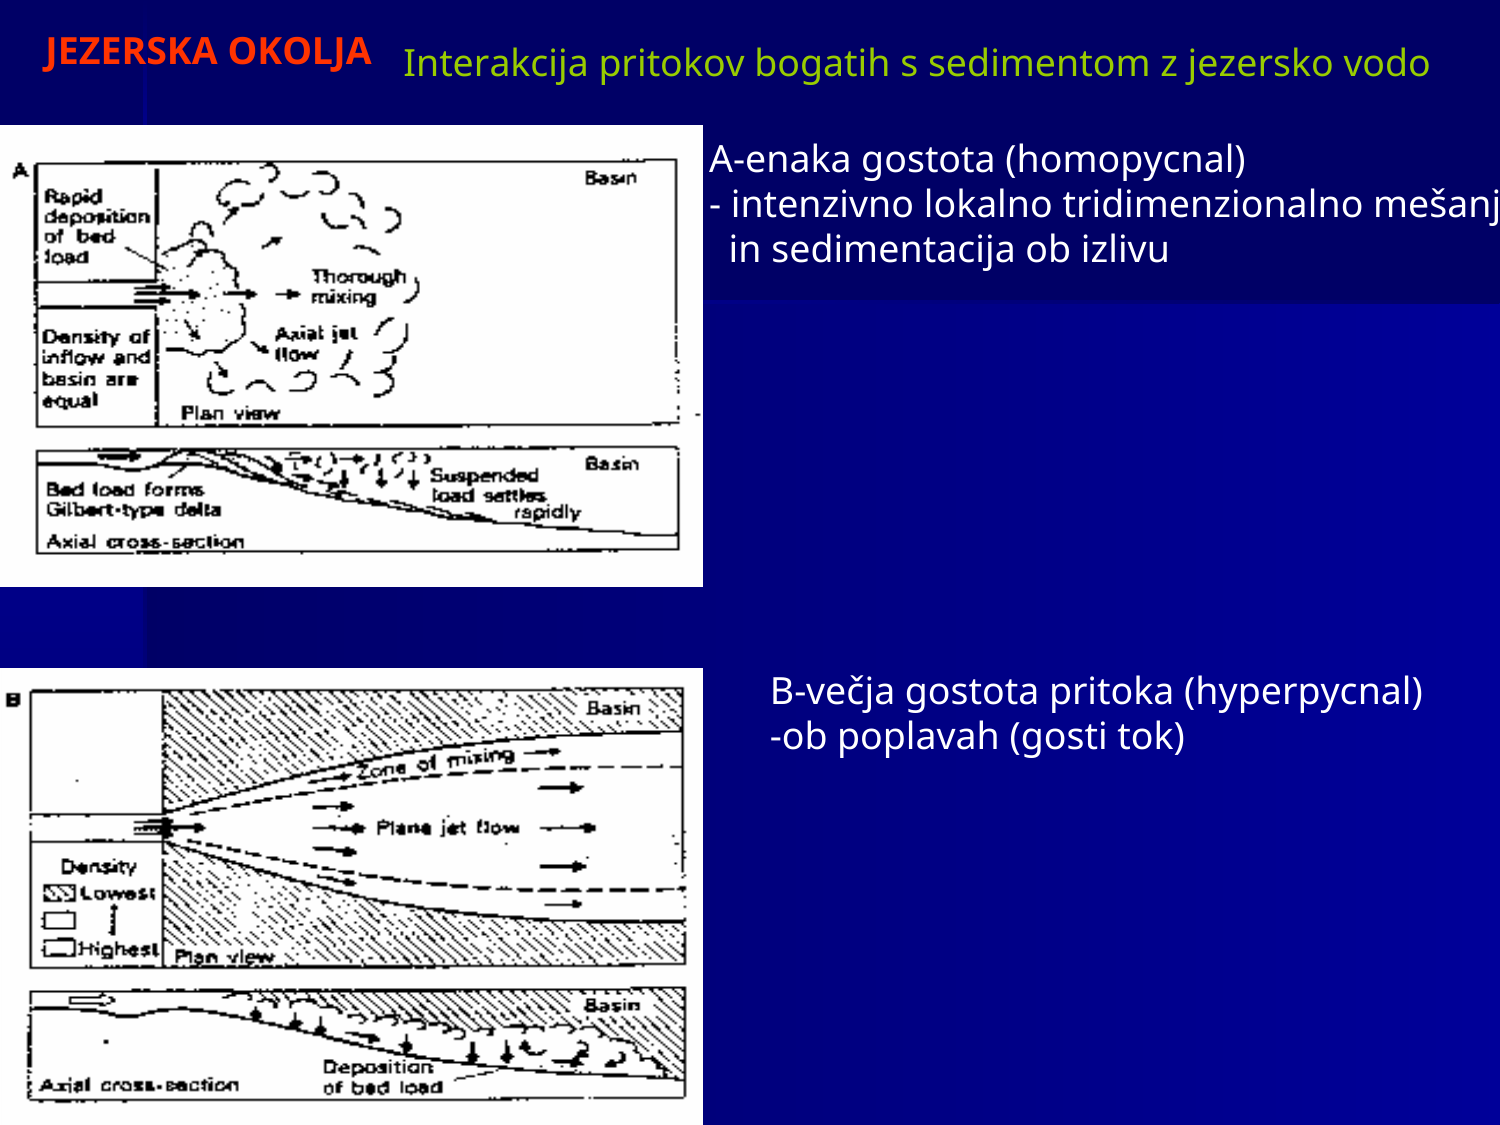

JEZERSKA OKOLJA
Interakcija pritokov bogatih s sedimentom z jezersko vodo
A-enaka gostota (homopycnal)
- intenzivno lokalno tridimenzionalno mešanje
 in sedimentacija ob izlivu
B-večja gostota pritoka (hyperpycnal)
-ob poplavah (gosti tok)